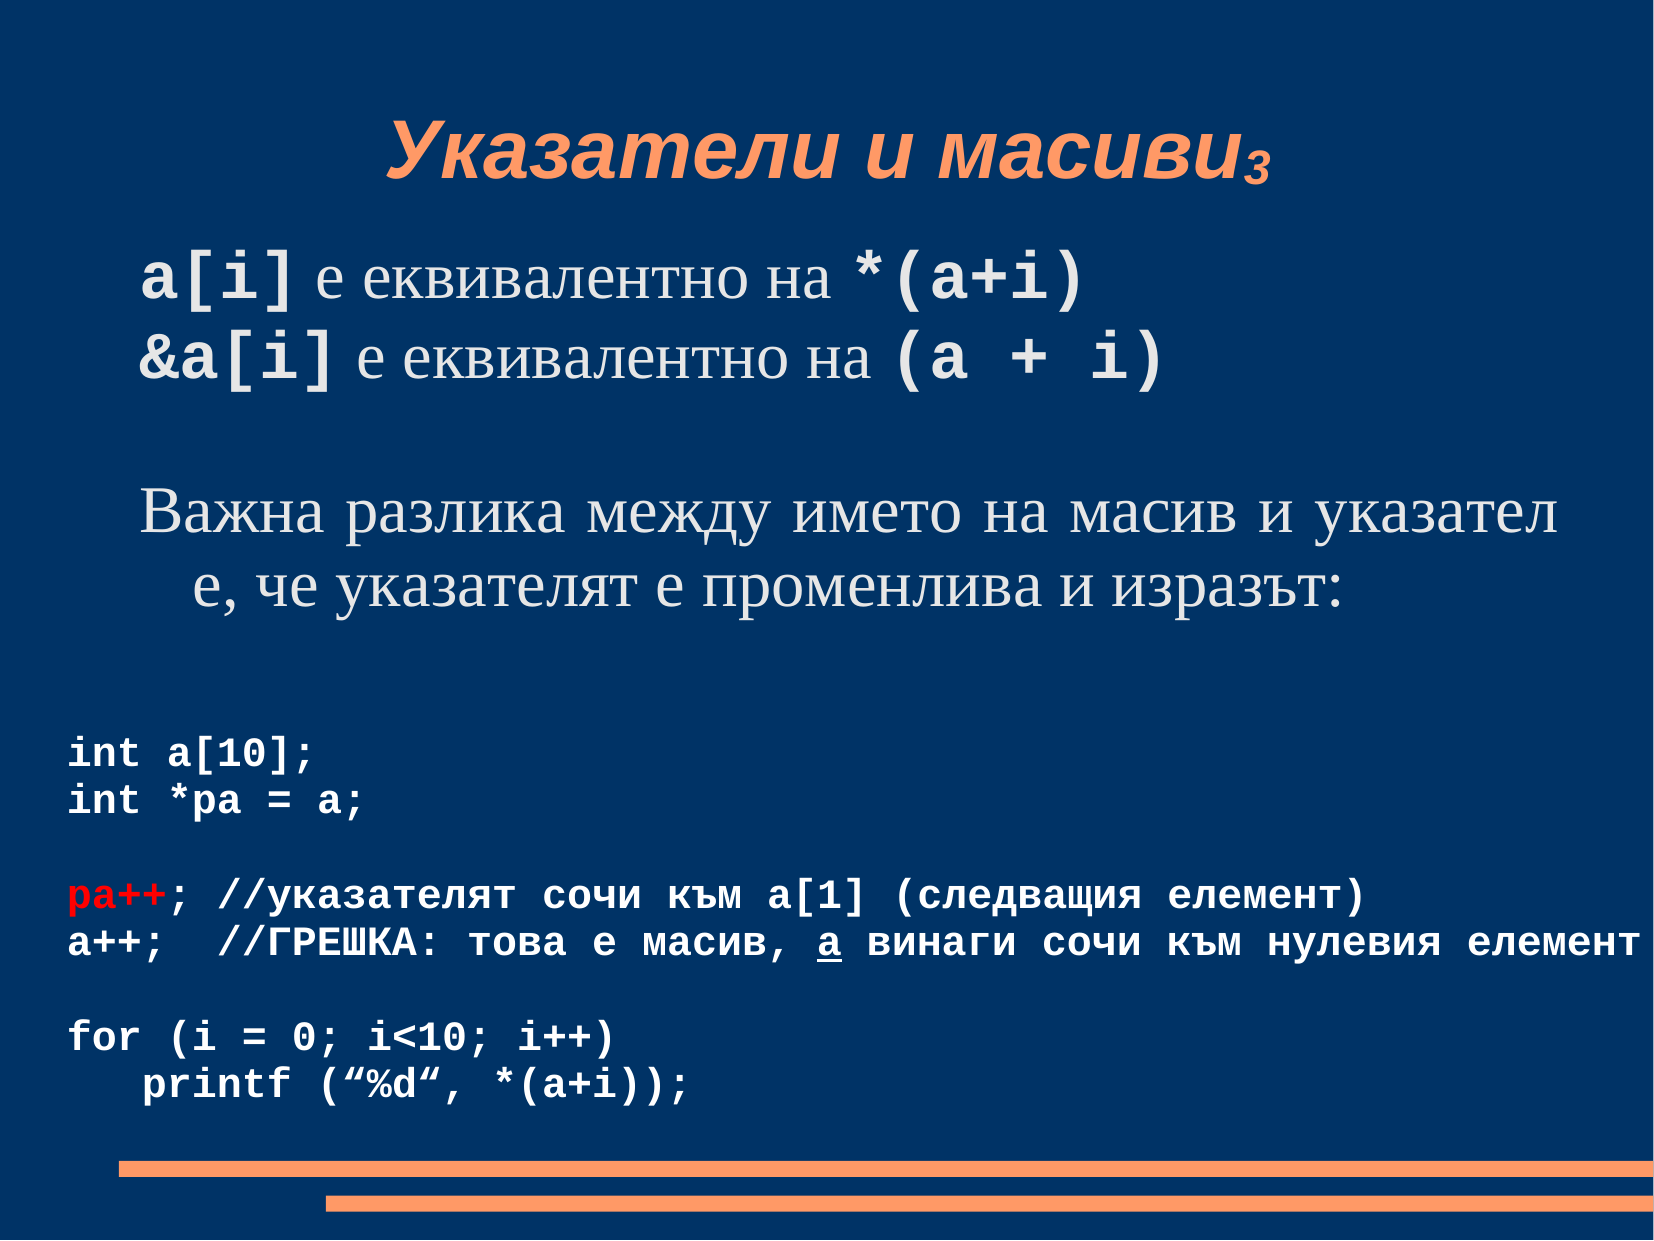

# Указатели и масиви3
a[i] е еквивалентно на *(a+i)
&a[i] е еквивалентно на (а + i)
Важна разлика между името на масив и указател е, че указателят е променлива и изразът:
int a[10];
int *pa = a;
pa++;	//указателят сочи към a[1] (следващия елемент)
a++;	//ГРЕШКА: това е масив, a винаги сочи към нулевия елемент
for (i = 0; i<10; i++)
	printf (“%d“, *(a+i));